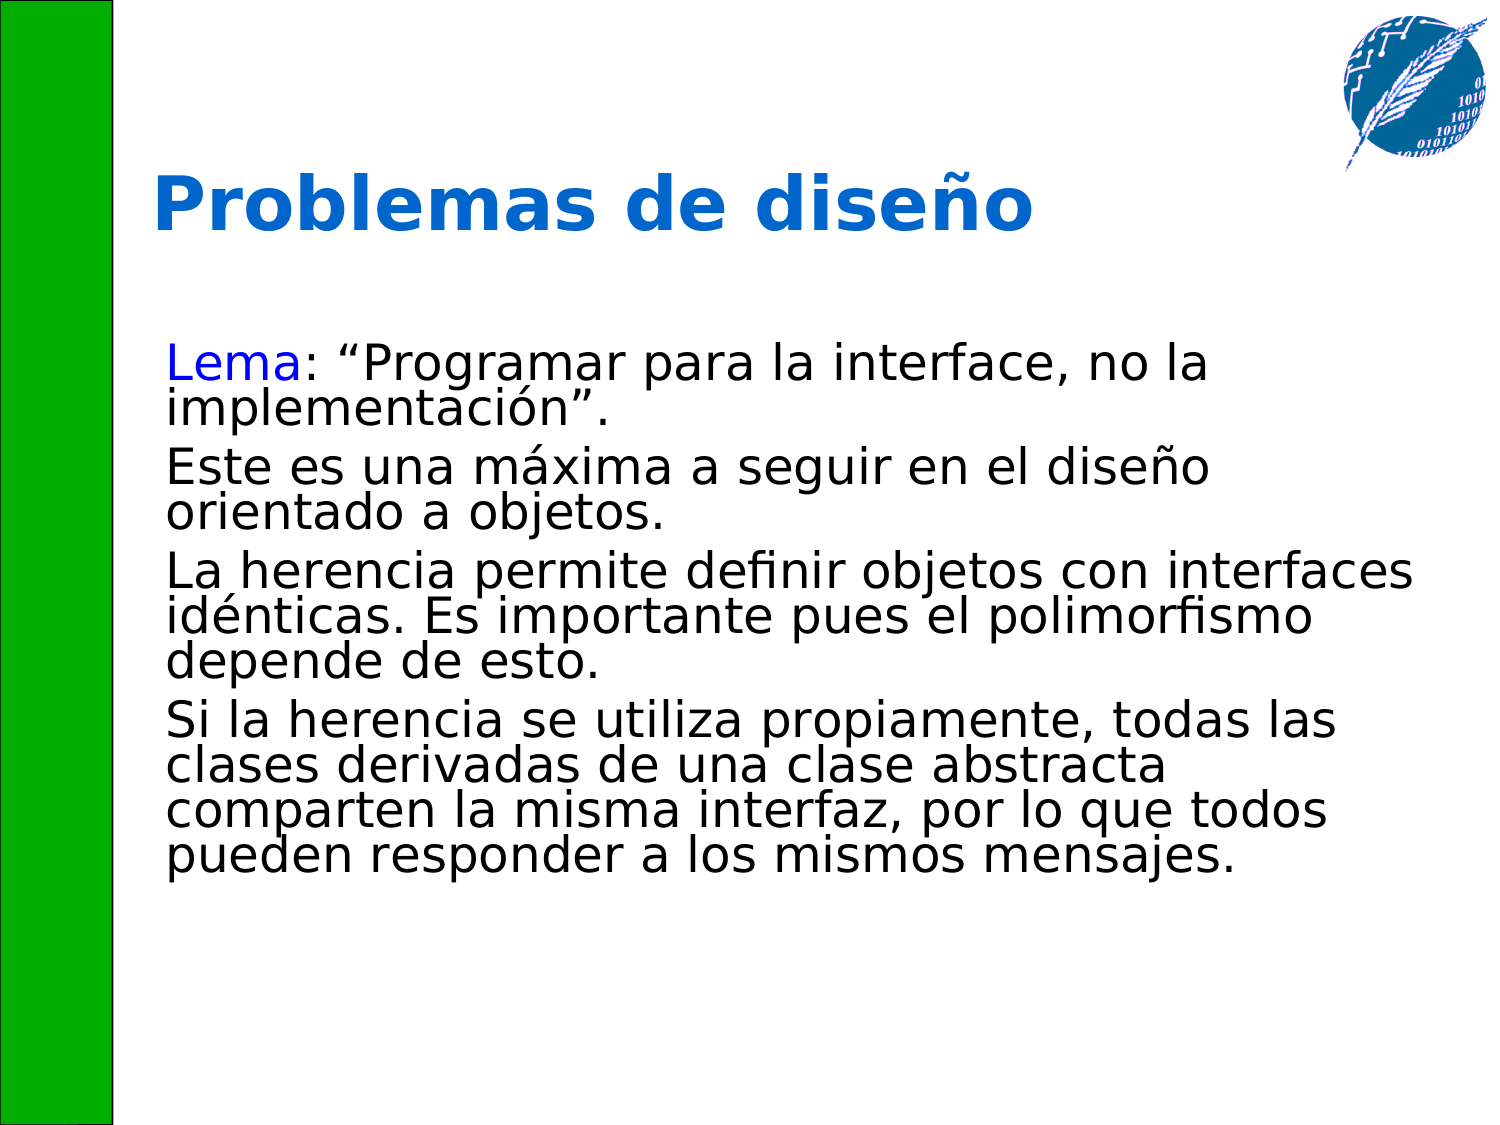

# Problemas de diseño
Lema: “Programar para la interface, no la implementación”.
Este es una máxima a seguir en el diseño orientado a objetos.
La herencia permite definir objetos con interfaces idénticas. Es importante pues el polimorfismo depende de esto.
Si la herencia se utiliza propiamente, todas las clases derivadas de una clase abstracta comparten la misma interfaz, por lo que todos pueden responder a los mismos mensajes.